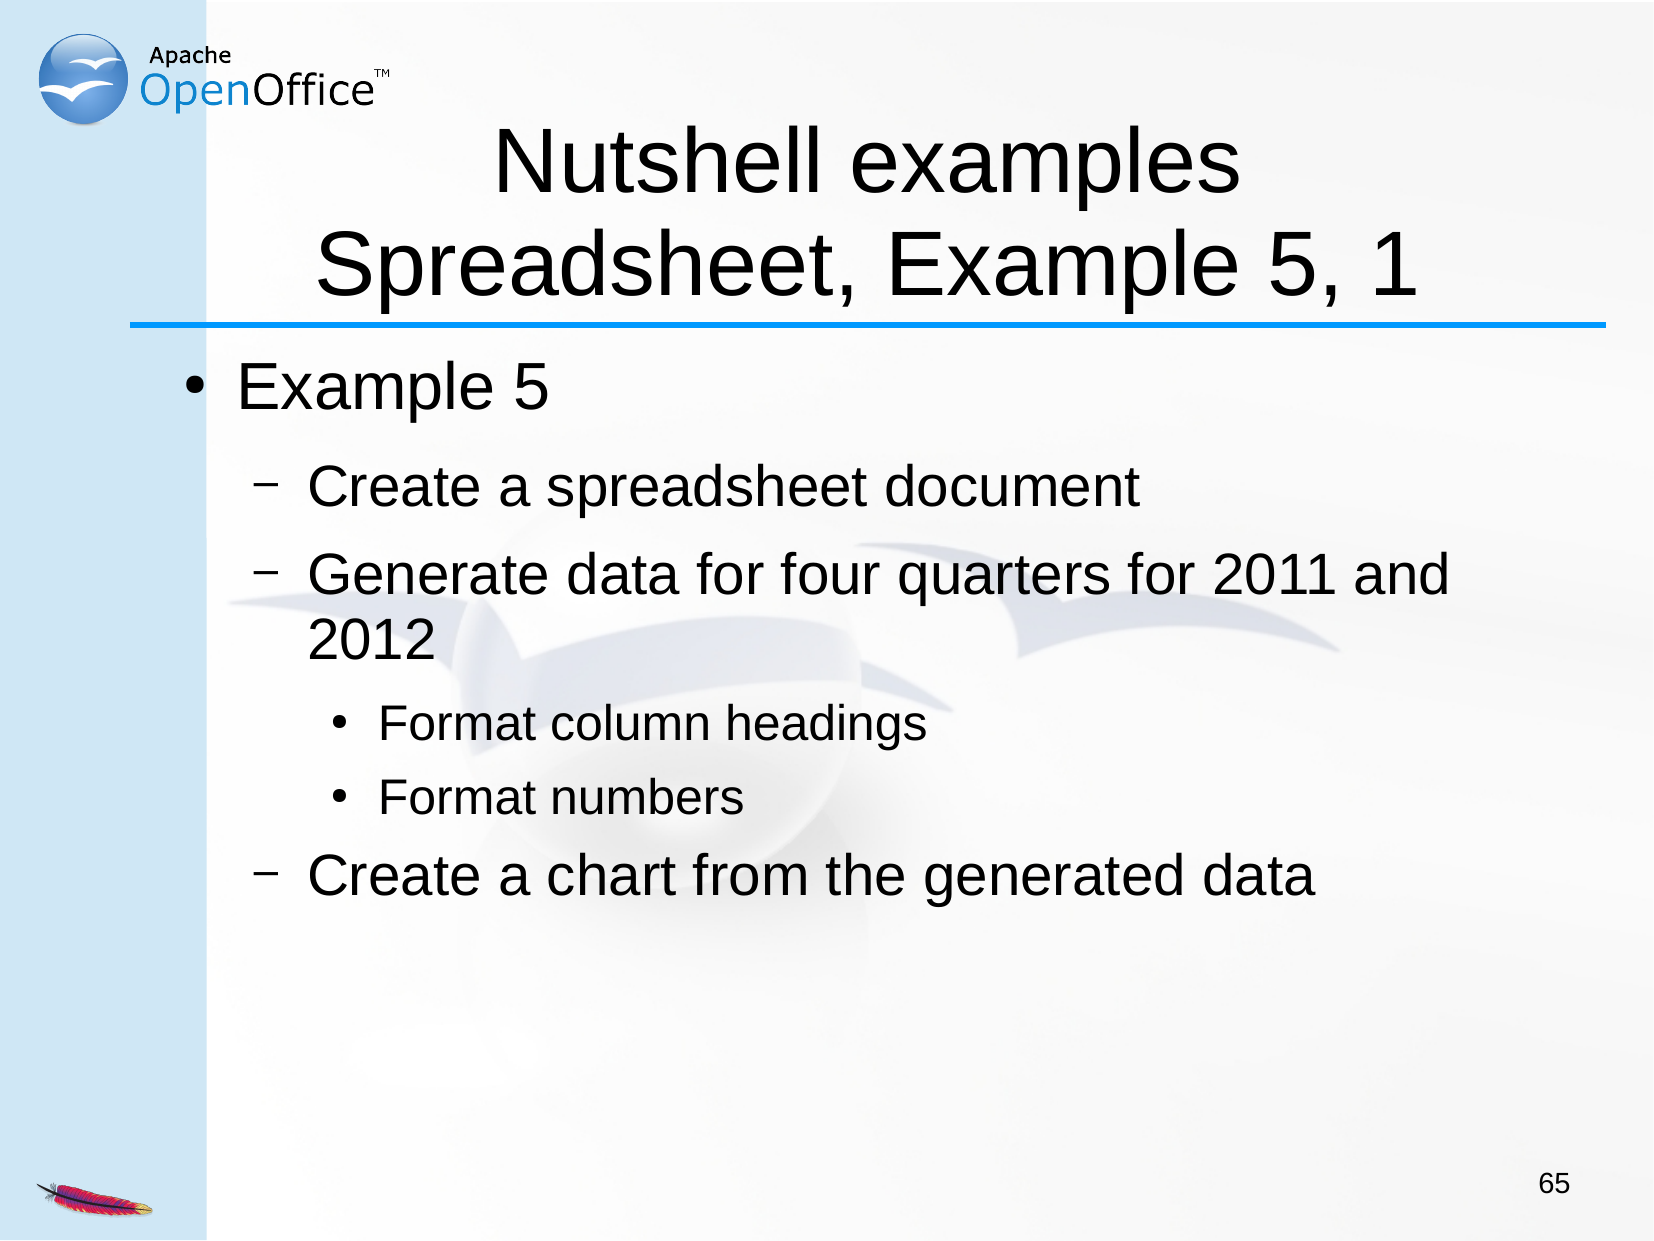

# Nutshell examples Spreadsheet, Example 5, 1
Example 5
Create a spreadsheet document
Generate data for four quarters for 2011 and 2012
Format column headings
Format numbers
Create a chart from the generated data
65